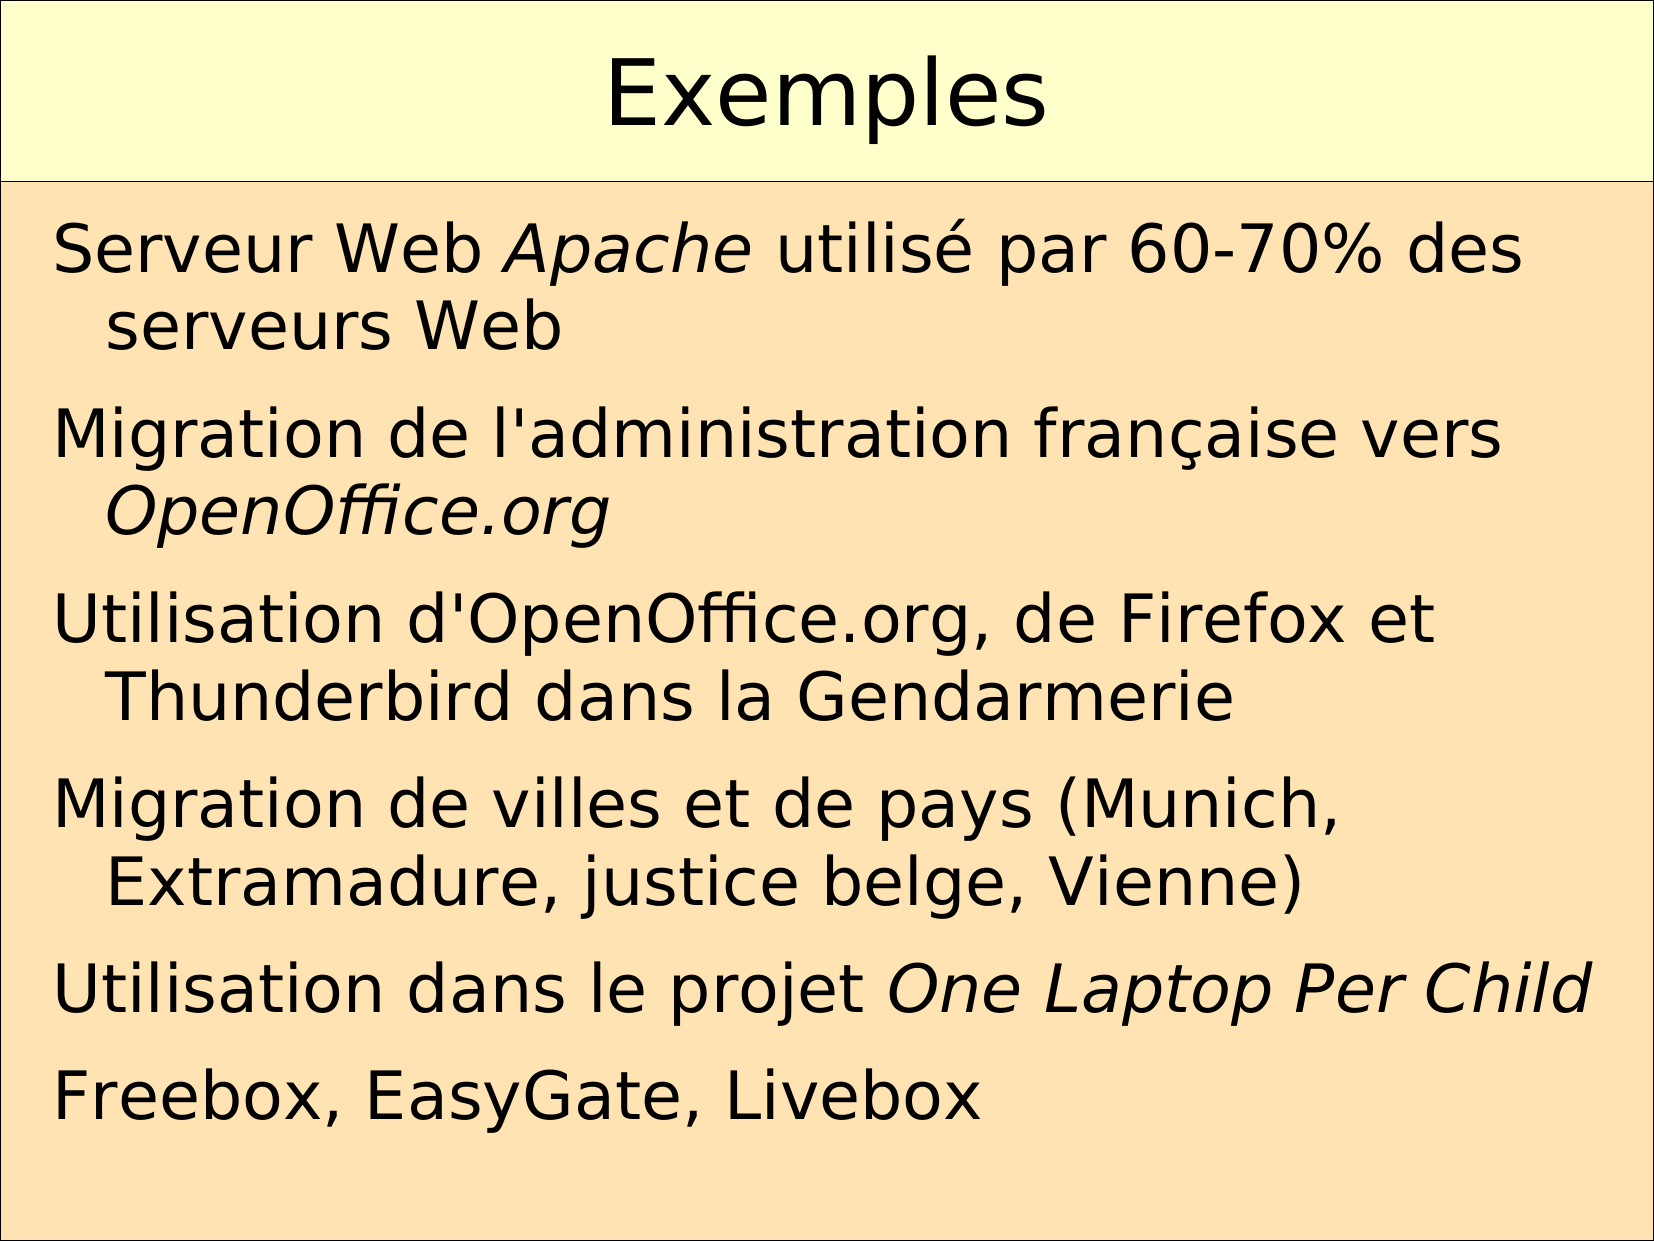

# Exemples
Serveur Web Apache utilisé par 60-70% des serveurs Web
Migration de l'administration française vers OpenOffice.org
Utilisation d'OpenOffice.org, de Firefox et Thunderbird dans la Gendarmerie
Migration de villes et de pays (Munich, Extramadure, justice belge, Vienne)
Utilisation dans le projet One Laptop Per Child
Freebox, EasyGate, Livebox